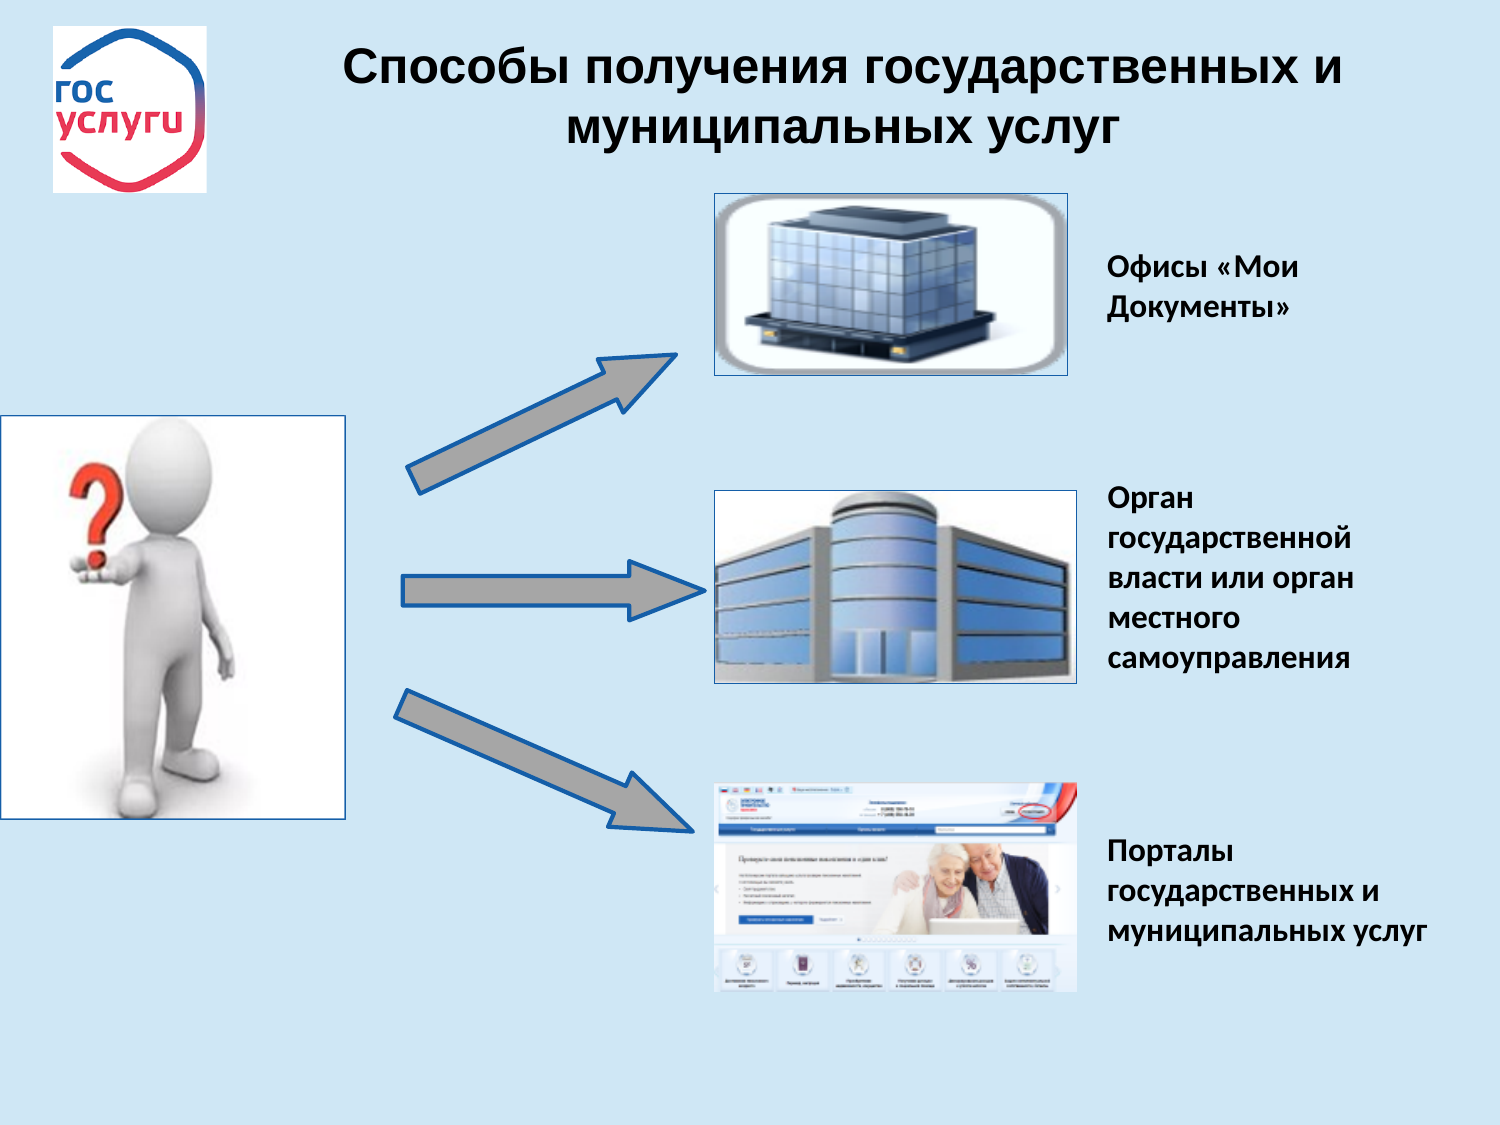

Способы получения государственных и муниципальных услуг
Офисы «Мои Документы»
Орган государственной власти или орган местного самоуправления
Порталы государственных и муниципальных услуг